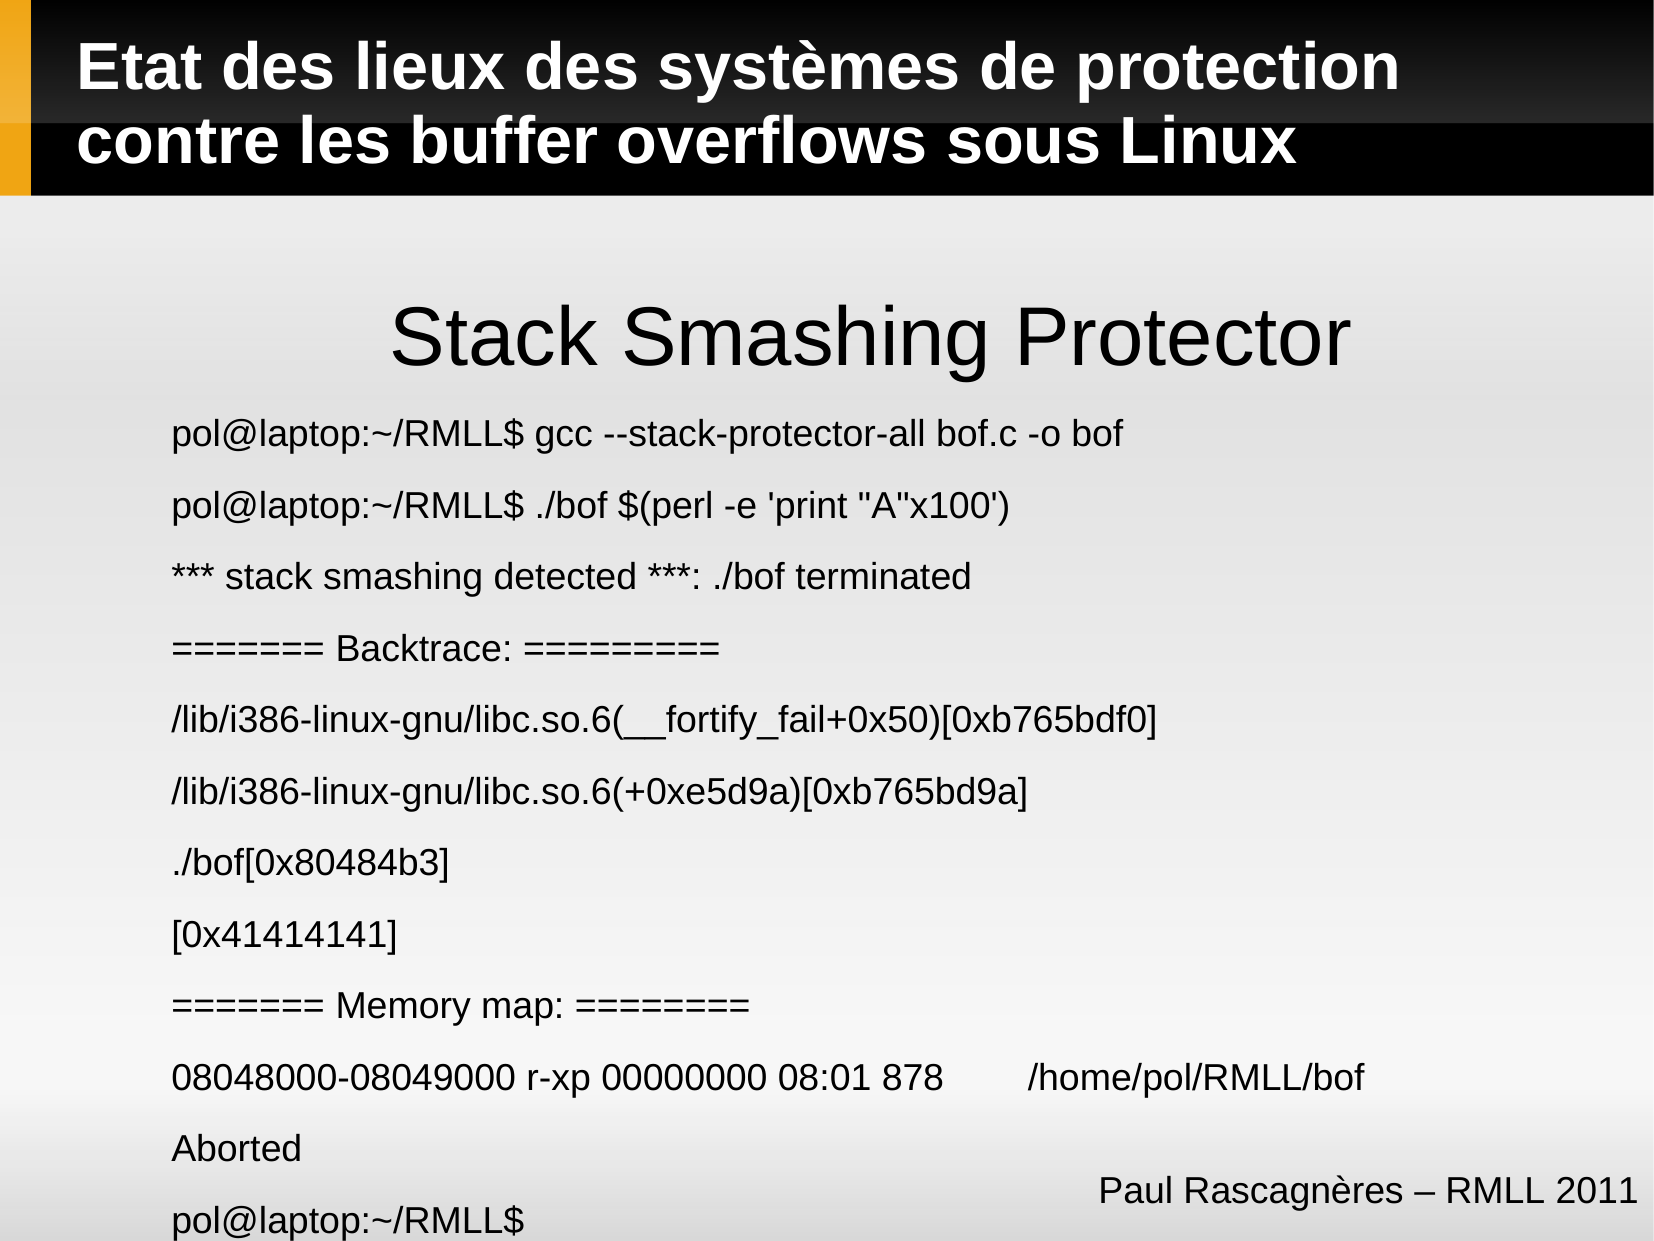

# Etat des lieux des systèmes de protection contre les buffer overflows sous Linux
Stack Smashing Protector
pol@laptop:~/RMLL$ gcc --stack-protector-all bof.c -o bof
pol@laptop:~/RMLL$ ./bof $(perl -e 'print "A"x100')
*** stack smashing detected ***: ./bof terminated
======= Backtrace: =========
/lib/i386-linux-gnu/libc.so.6(__fortify_fail+0x50)[0xb765bdf0]
/lib/i386-linux-gnu/libc.so.6(+0xe5d9a)[0xb765bd9a]
./bof[0x80484b3]
[0x41414141]
======= Memory map: ========
08048000-08049000 r-xp 00000000 08:01 878 /home/pol/RMLL/bof
Aborted
pol@laptop:~/RMLL$
Paul Rascagnères – RMLL 2011